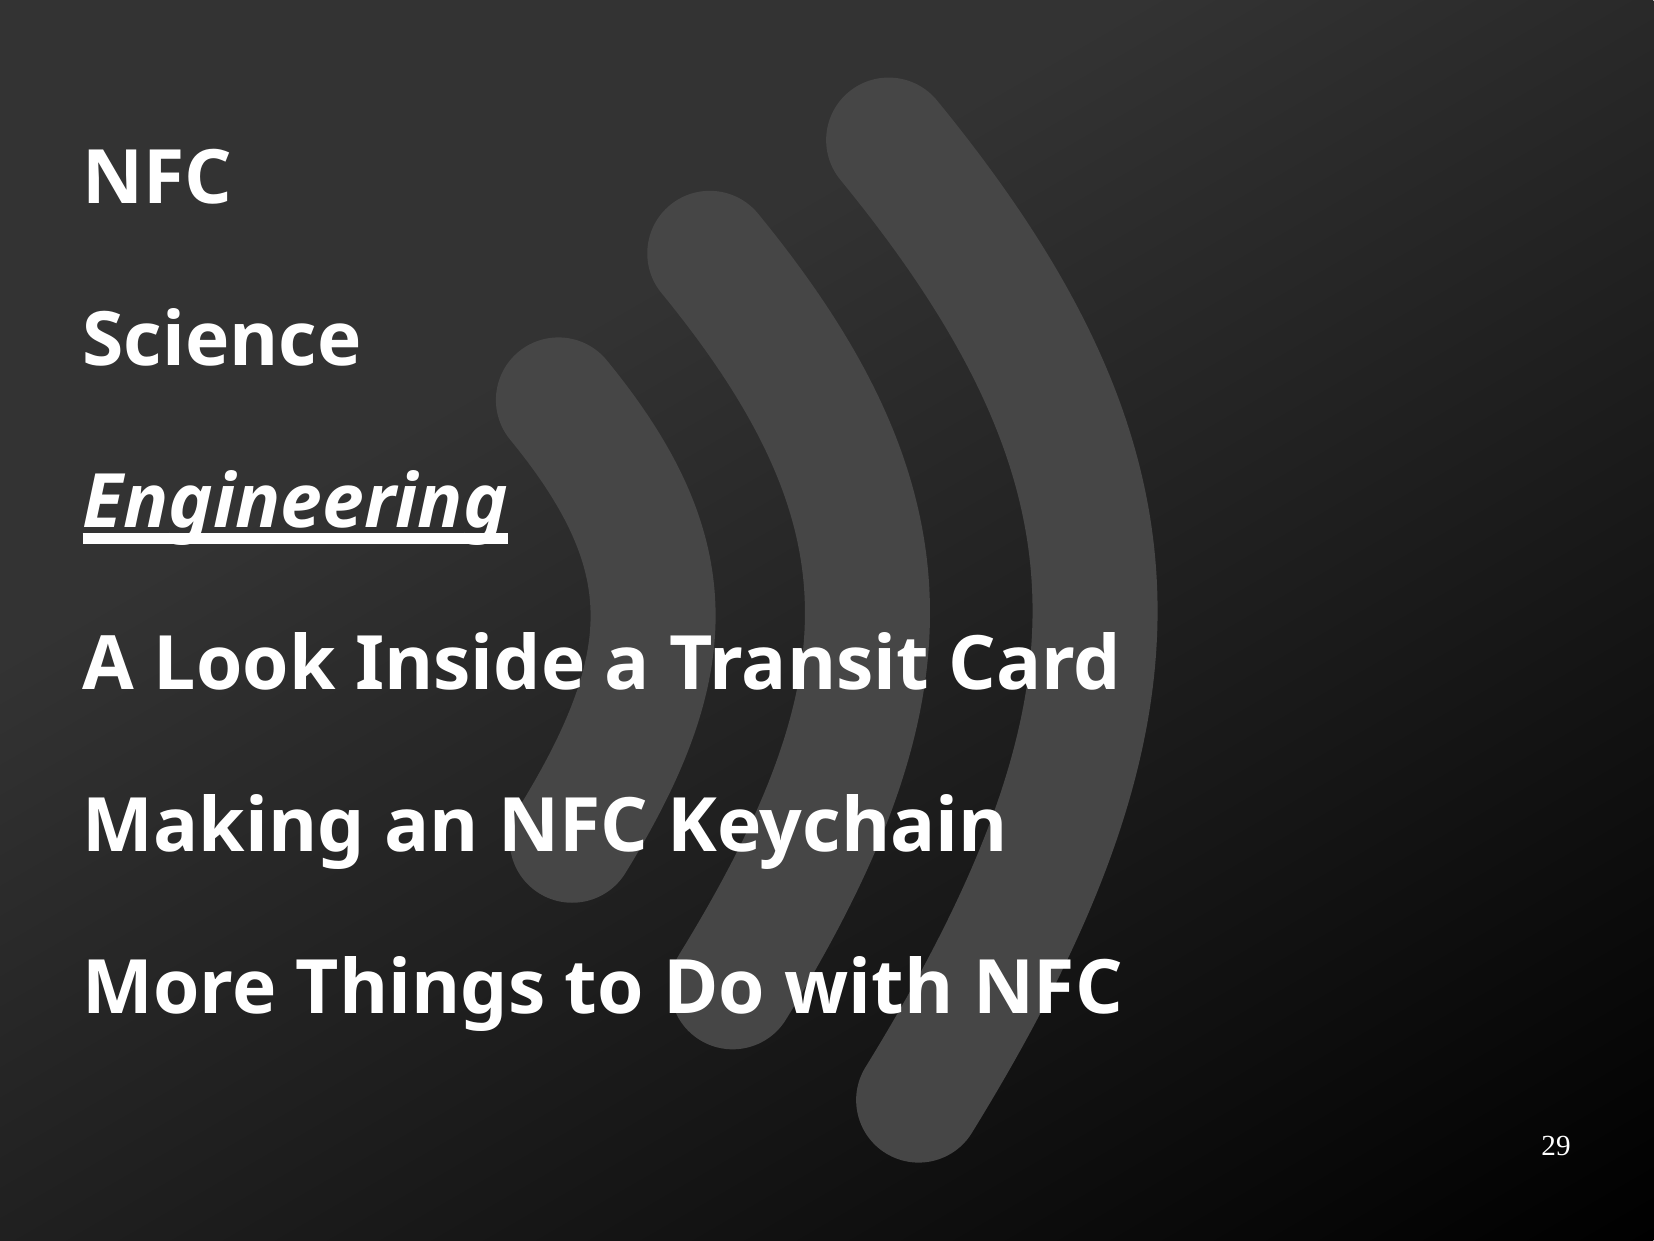

# NFC
Science
Engineering
A Look Inside a Transit Card
Making an NFC Keychain
More Things to Do with NFC
29